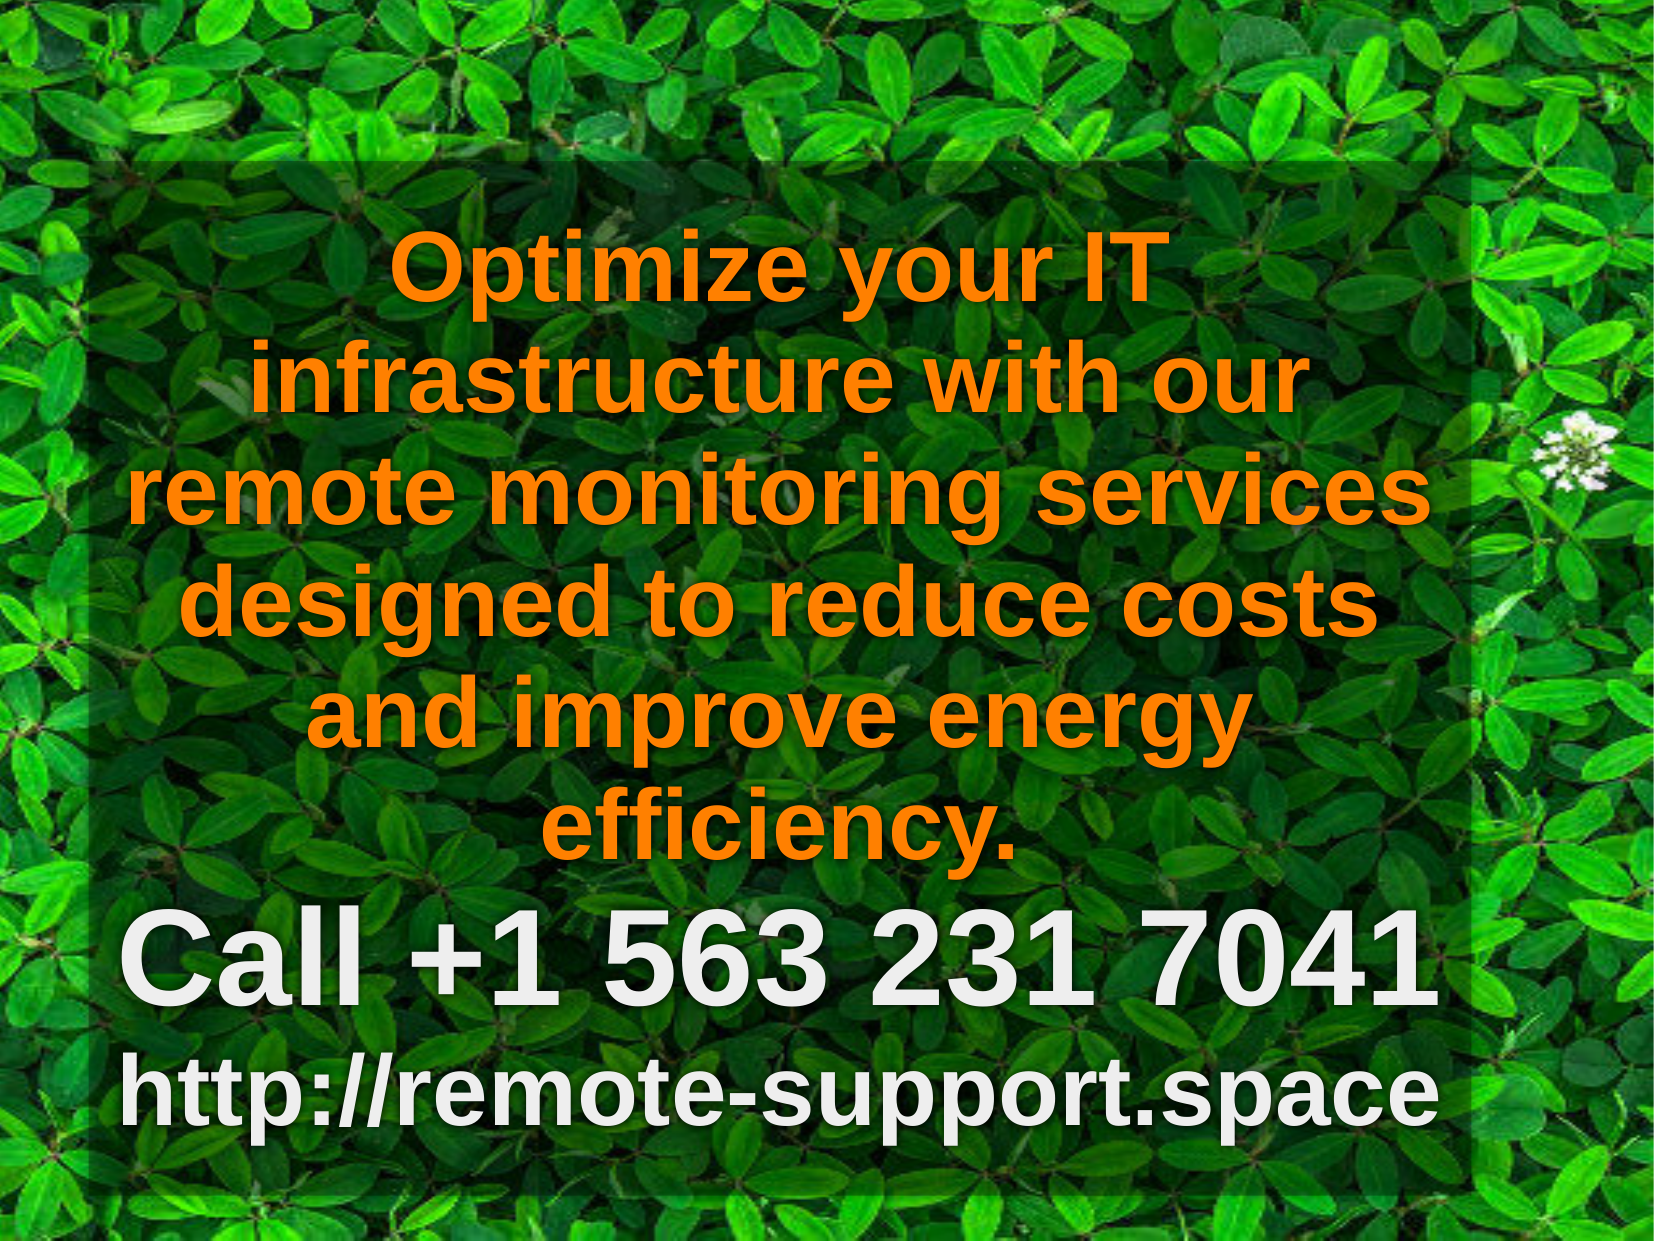

Optimize your IT infrastructure with our remote monitoring services designed to reduce costs and improve energy efficiency.
Call +1 563 231 7041
http://remote-support.space